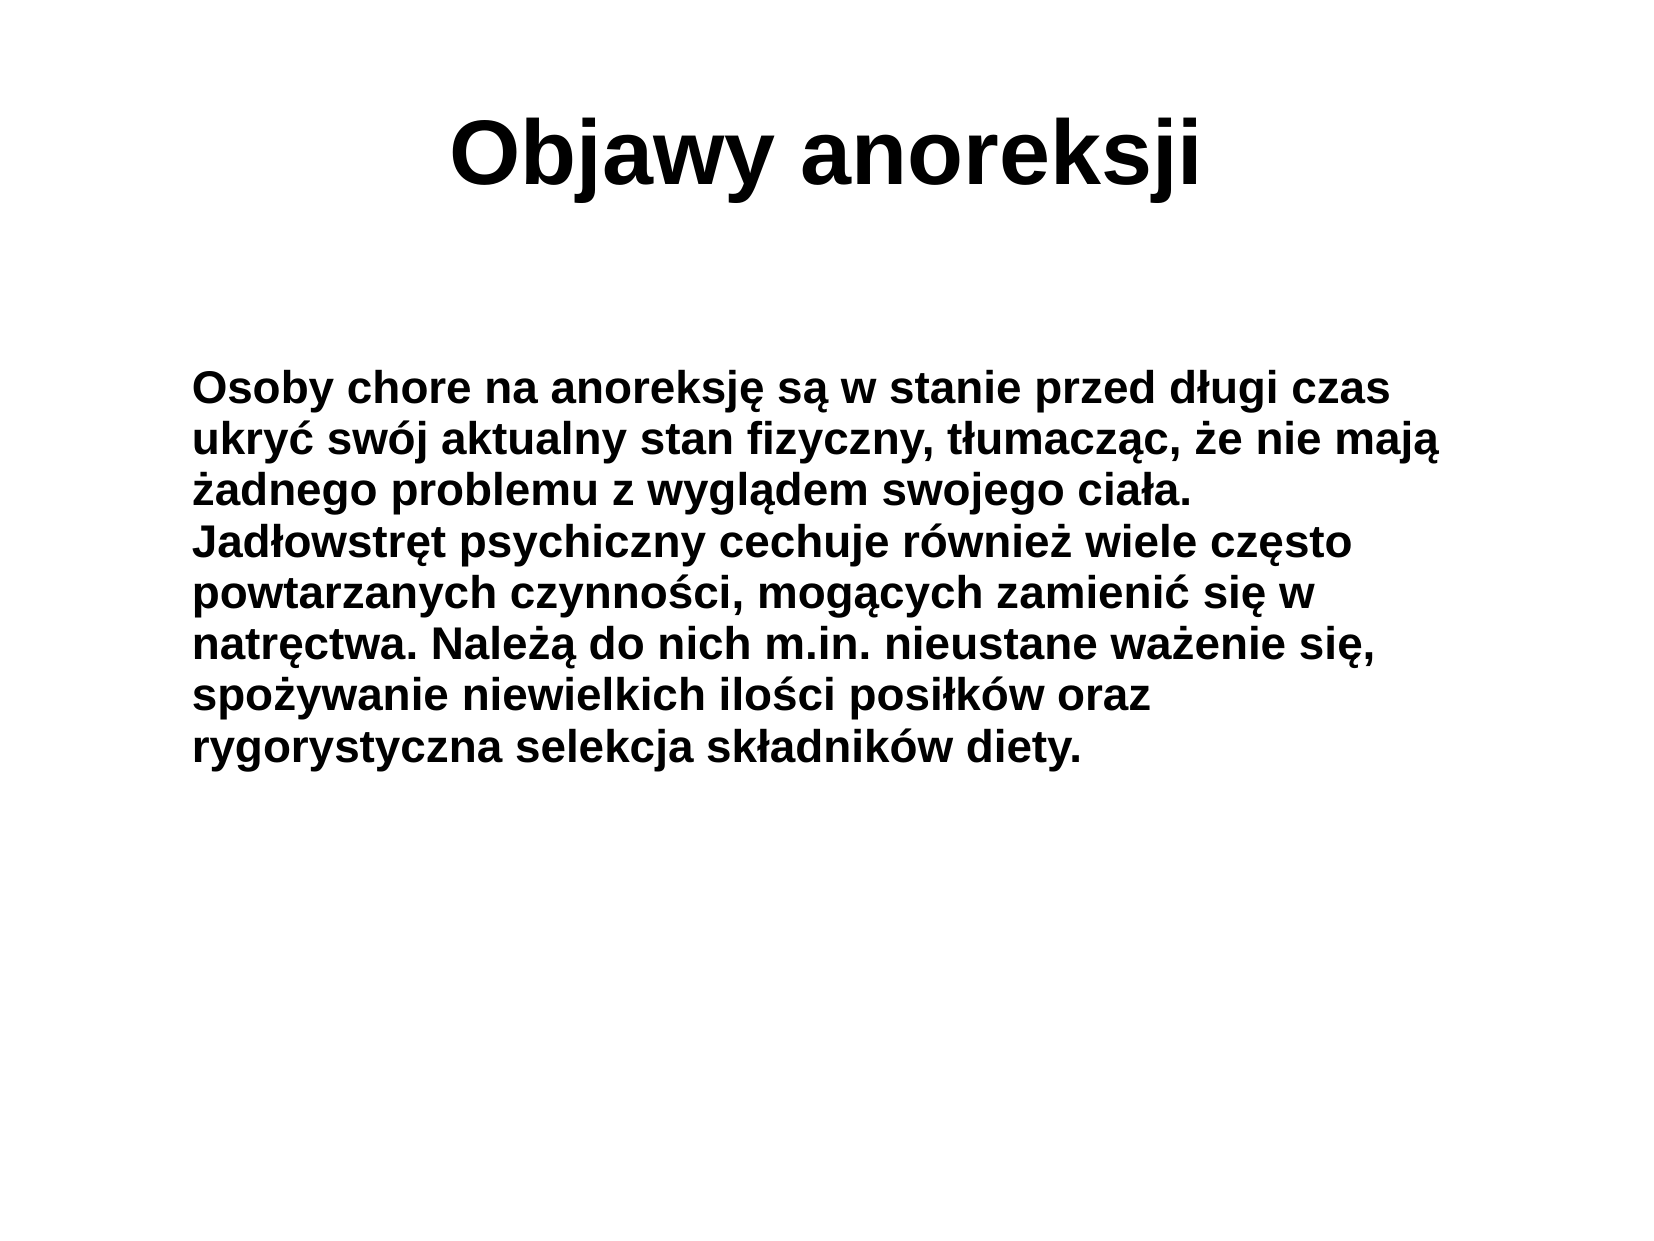

# Objawy anoreksji
Osoby chore na anoreksję są w stanie przed długi czas ukryć swój aktualny stan fizyczny, tłumacząc, że nie mają żadnego problemu z wyglądem swojego ciała. Jadłowstręt psychiczny cechuje również wiele często powtarzanych czynności, mogących zamienić się w natręctwa. Należą do nich m.in. nieustane ważenie się, spożywanie niewielkich ilości posiłków oraz rygorystyczna selekcja składników diety.